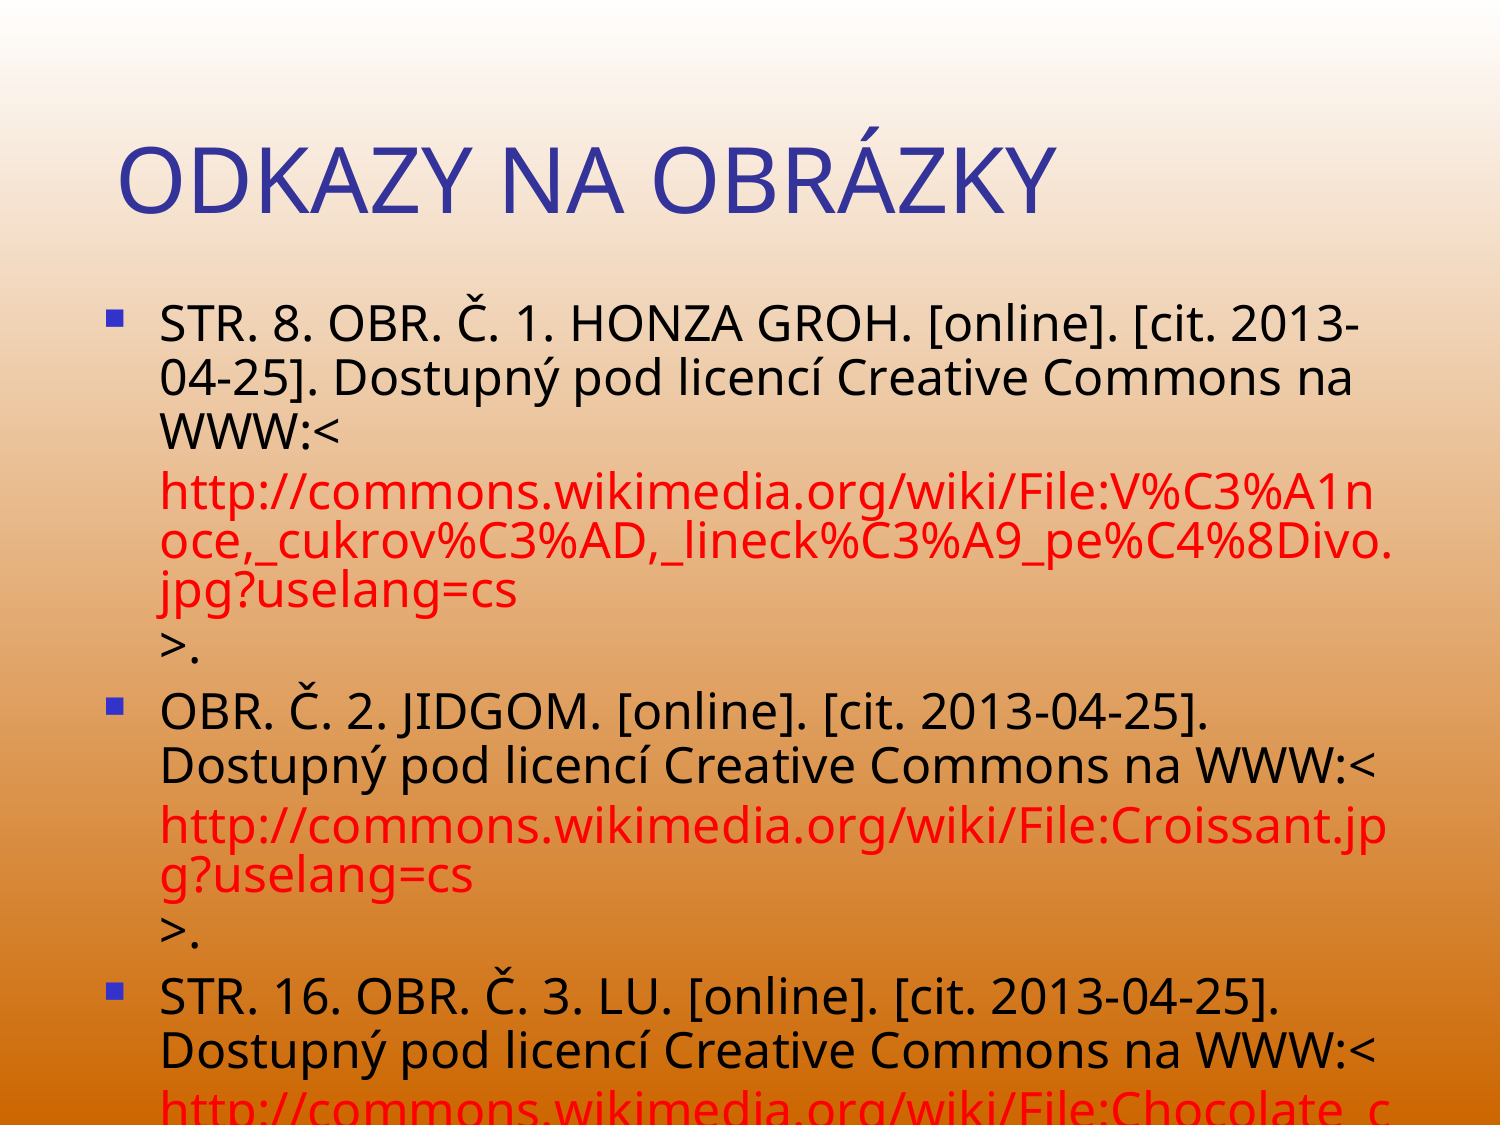

# ODKAZY NA OBRÁZKY
STR. 8. OBR. Č. 1. HONZA GROH. [online]. [cit. 2013-04-25]. Dostupný pod licencí Creative Commons na WWW:<http://commons.wikimedia.org/wiki/File:V%C3%A1noce,_cukrov%C3%AD,_lineck%C3%A9_pe%C4%8Divo.jpg?uselang=cs>.
OBR. Č. 2. JIDGOM. [online]. [cit. 2013-04-25]. Dostupný pod licencí Creative Commons na WWW:<http://commons.wikimedia.org/wiki/File:Croissant.jpg?uselang=cs>.
STR. 16. OBR. Č. 3. LU. [online]. [cit. 2013-04-25]. Dostupný pod licencí Creative Commons na WWW:<http://commons.wikimedia.org/wiki/File:Chocolate_coffee_mousse.jpg?uselang=cs>.